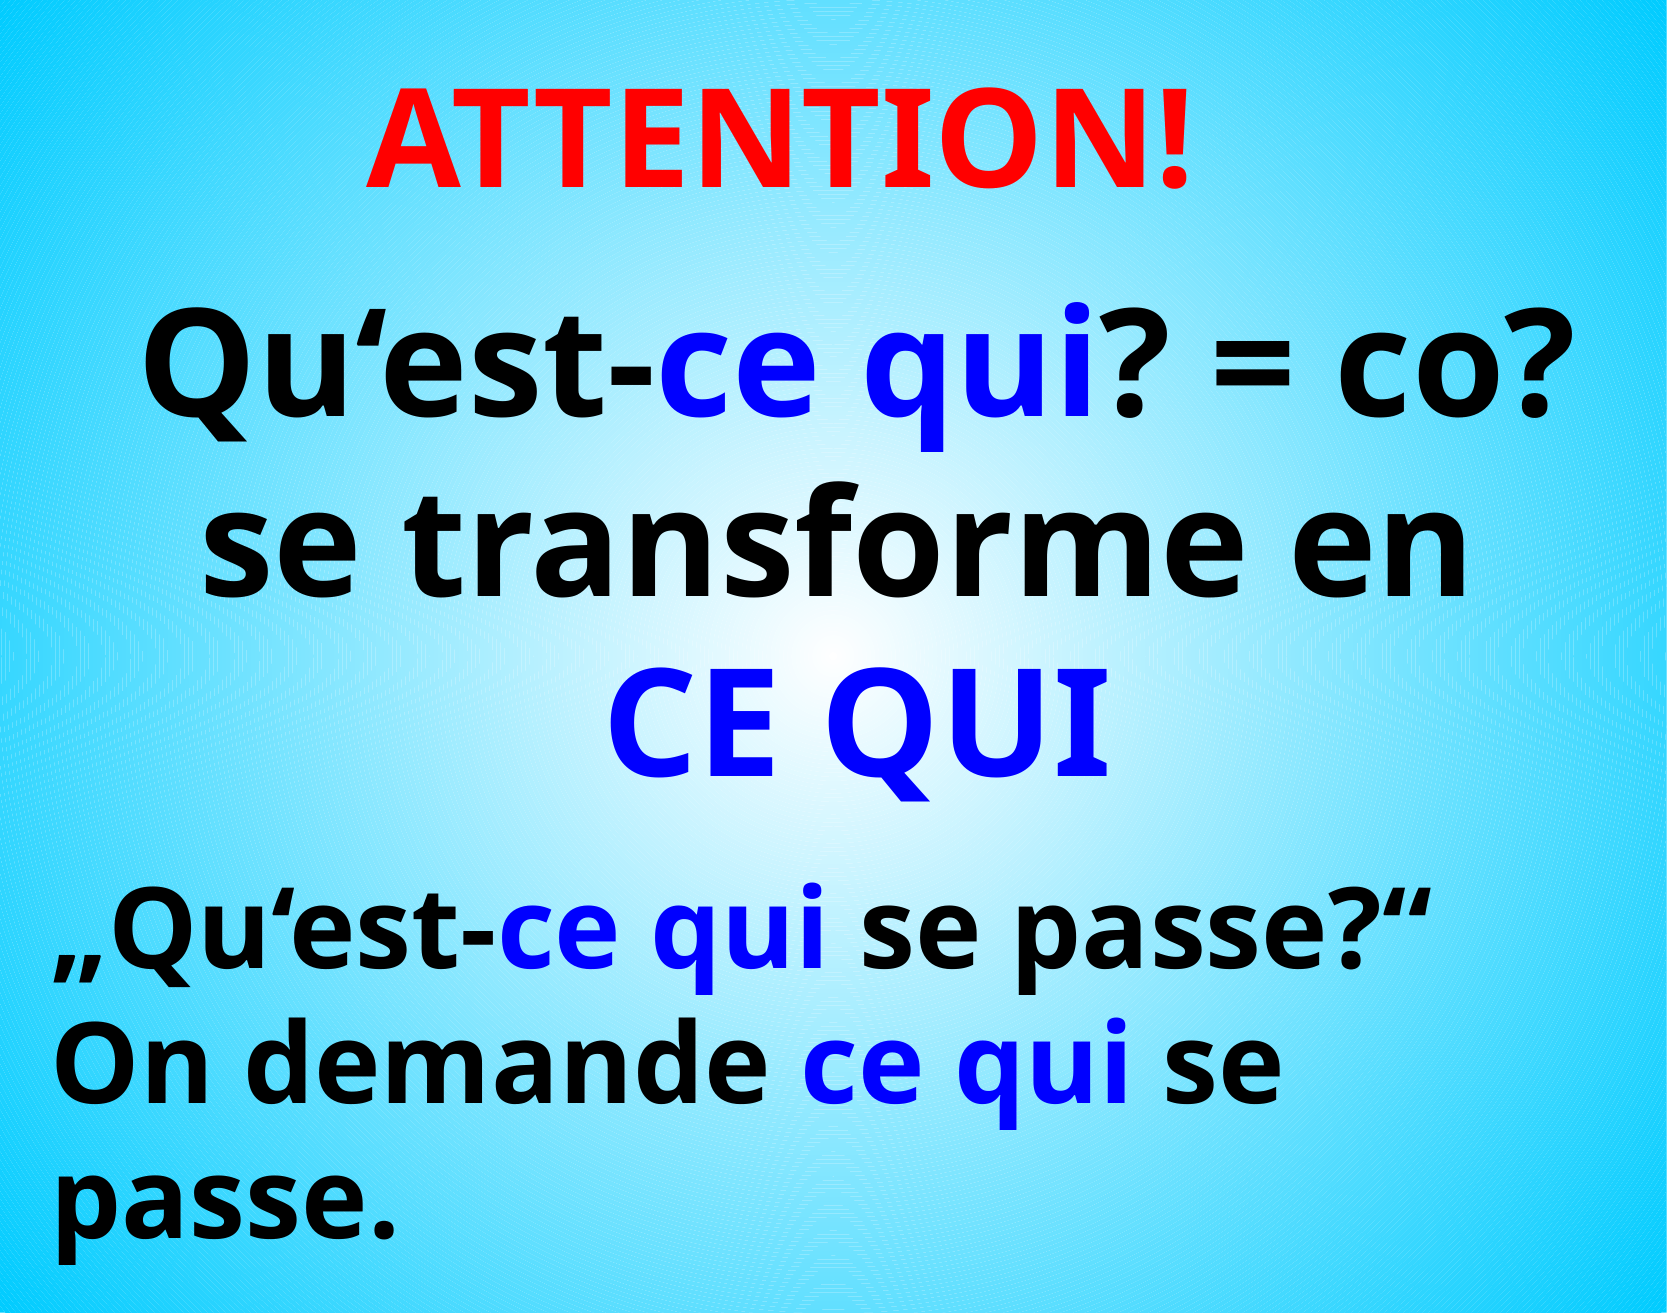

ATTENTION!
Qu‘est-ce qui? = co?
se transforme en
CE QUI
„Qu‘est-ce qui se passe?“
On demande ce qui se passe.